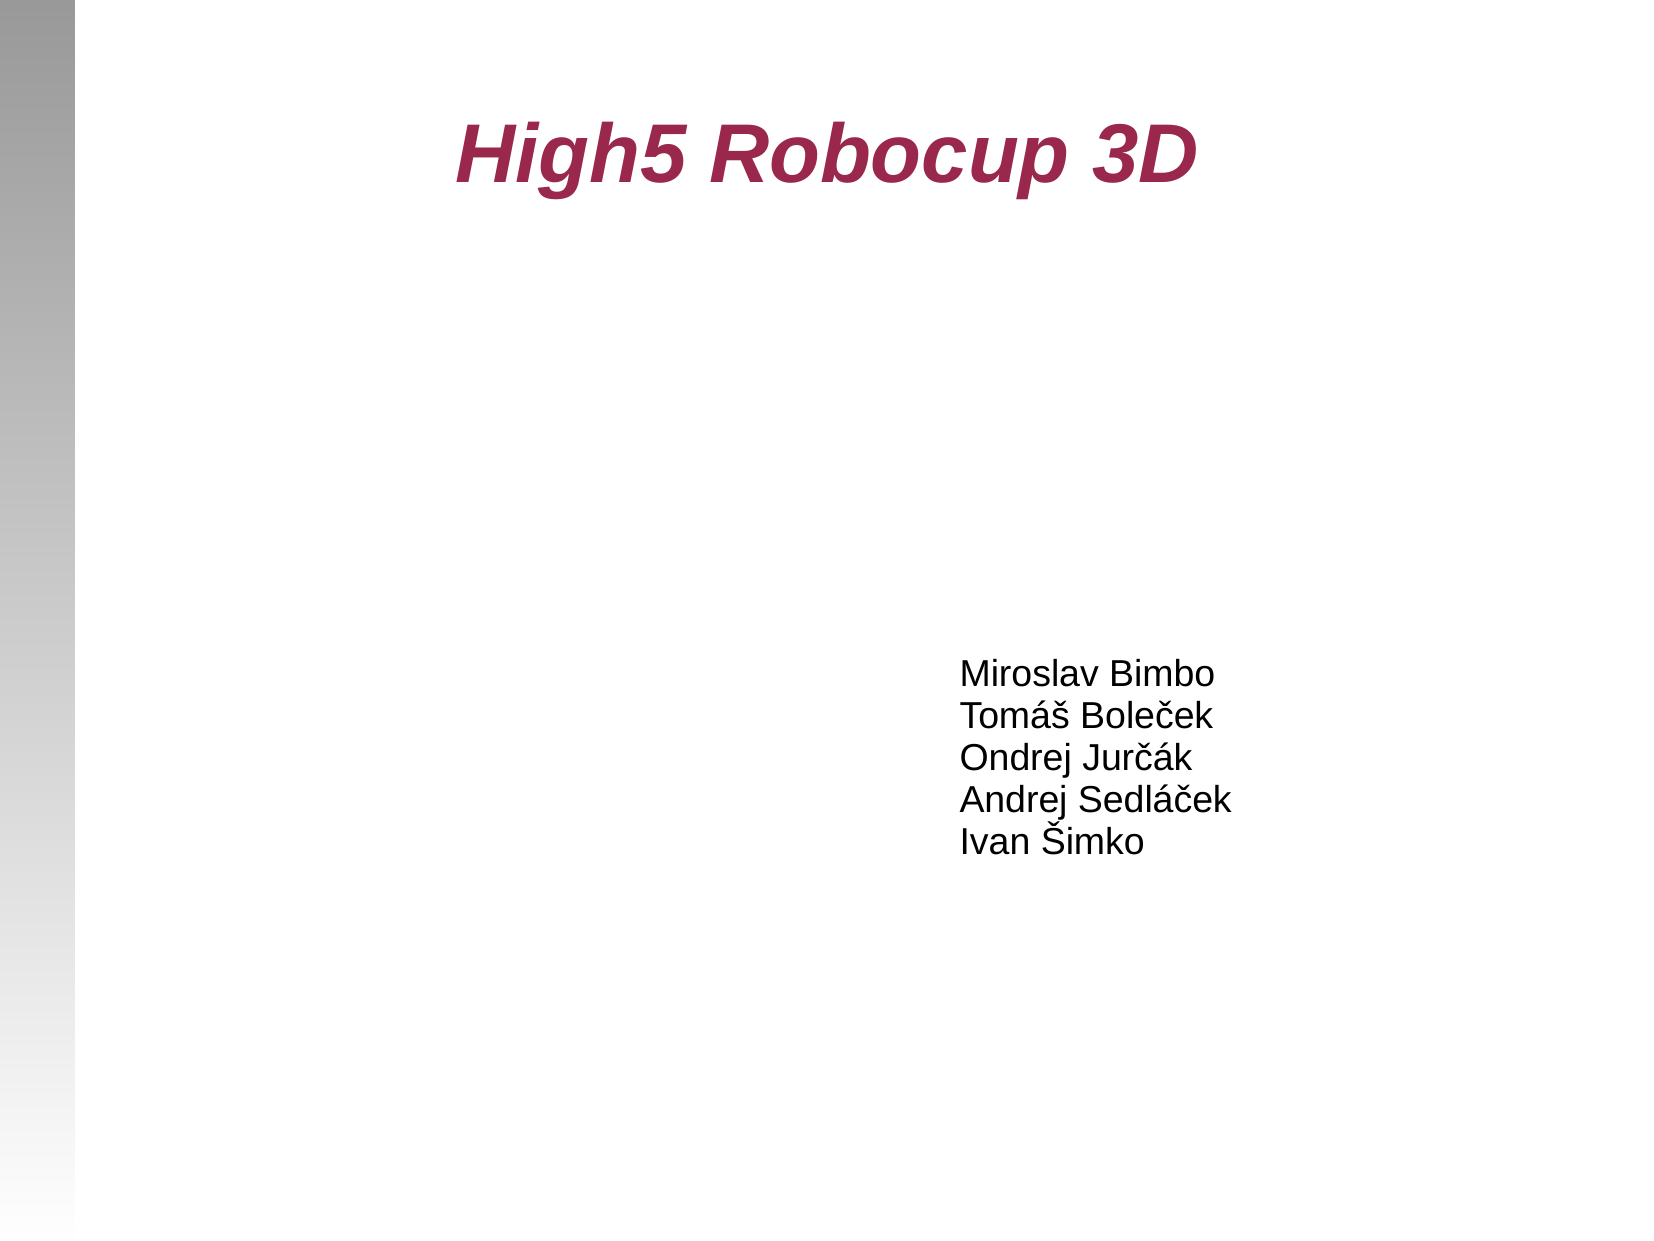

# High5 Robocup 3D
Miroslav Bimbo
Tomáš Boleček
Ondrej Jurčák
Andrej Sedláček
Ivan Šimko